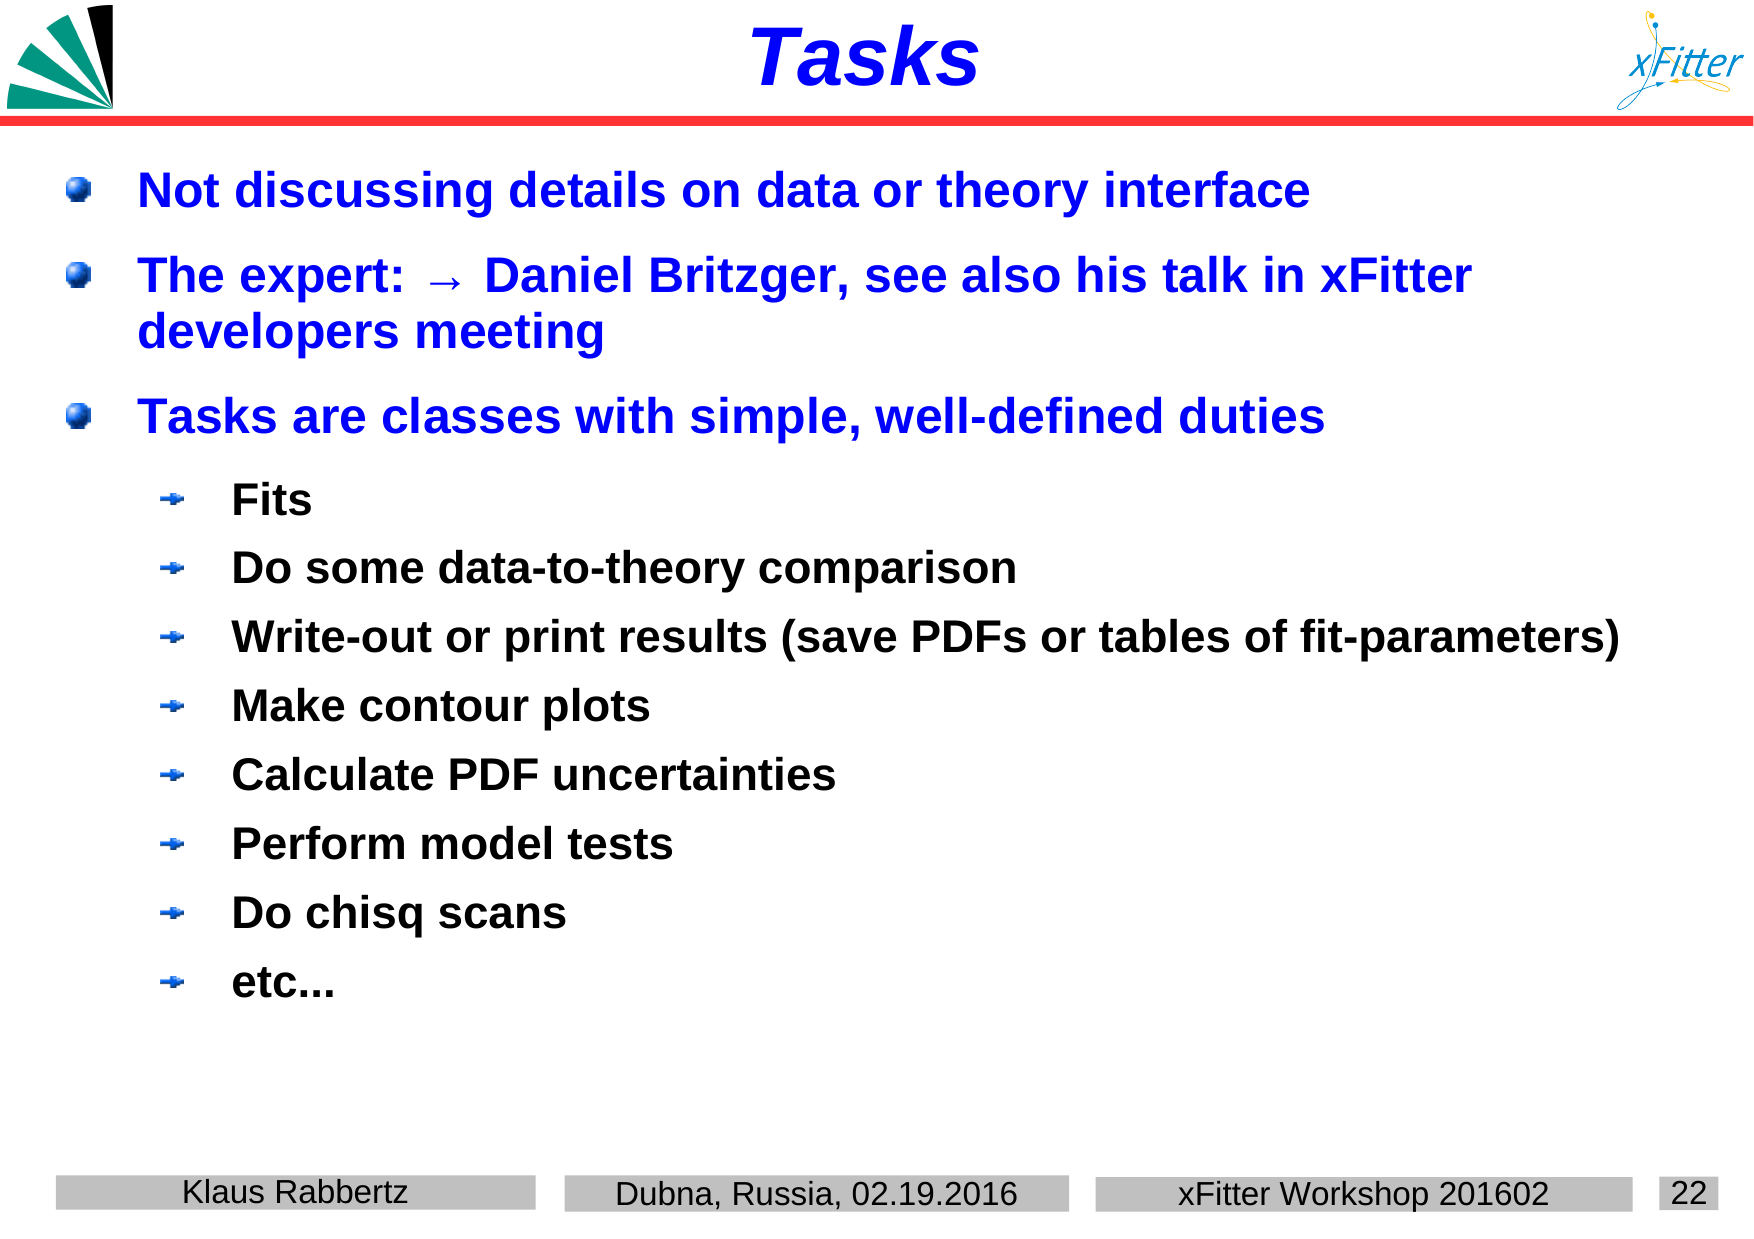

# Tasks
Not discussing details on data or theory interface
The expert: → Daniel Britzger, see also his talk in xFitter developers meeting
Tasks are classes with simple, well-defined duties
Fits
Do some data-to-theory comparison
Write-out or print results (save PDFs or tables of fit-parameters)
Make contour plots
Calculate PDF uncertainties
Perform model tests
Do chisq scans
etc...